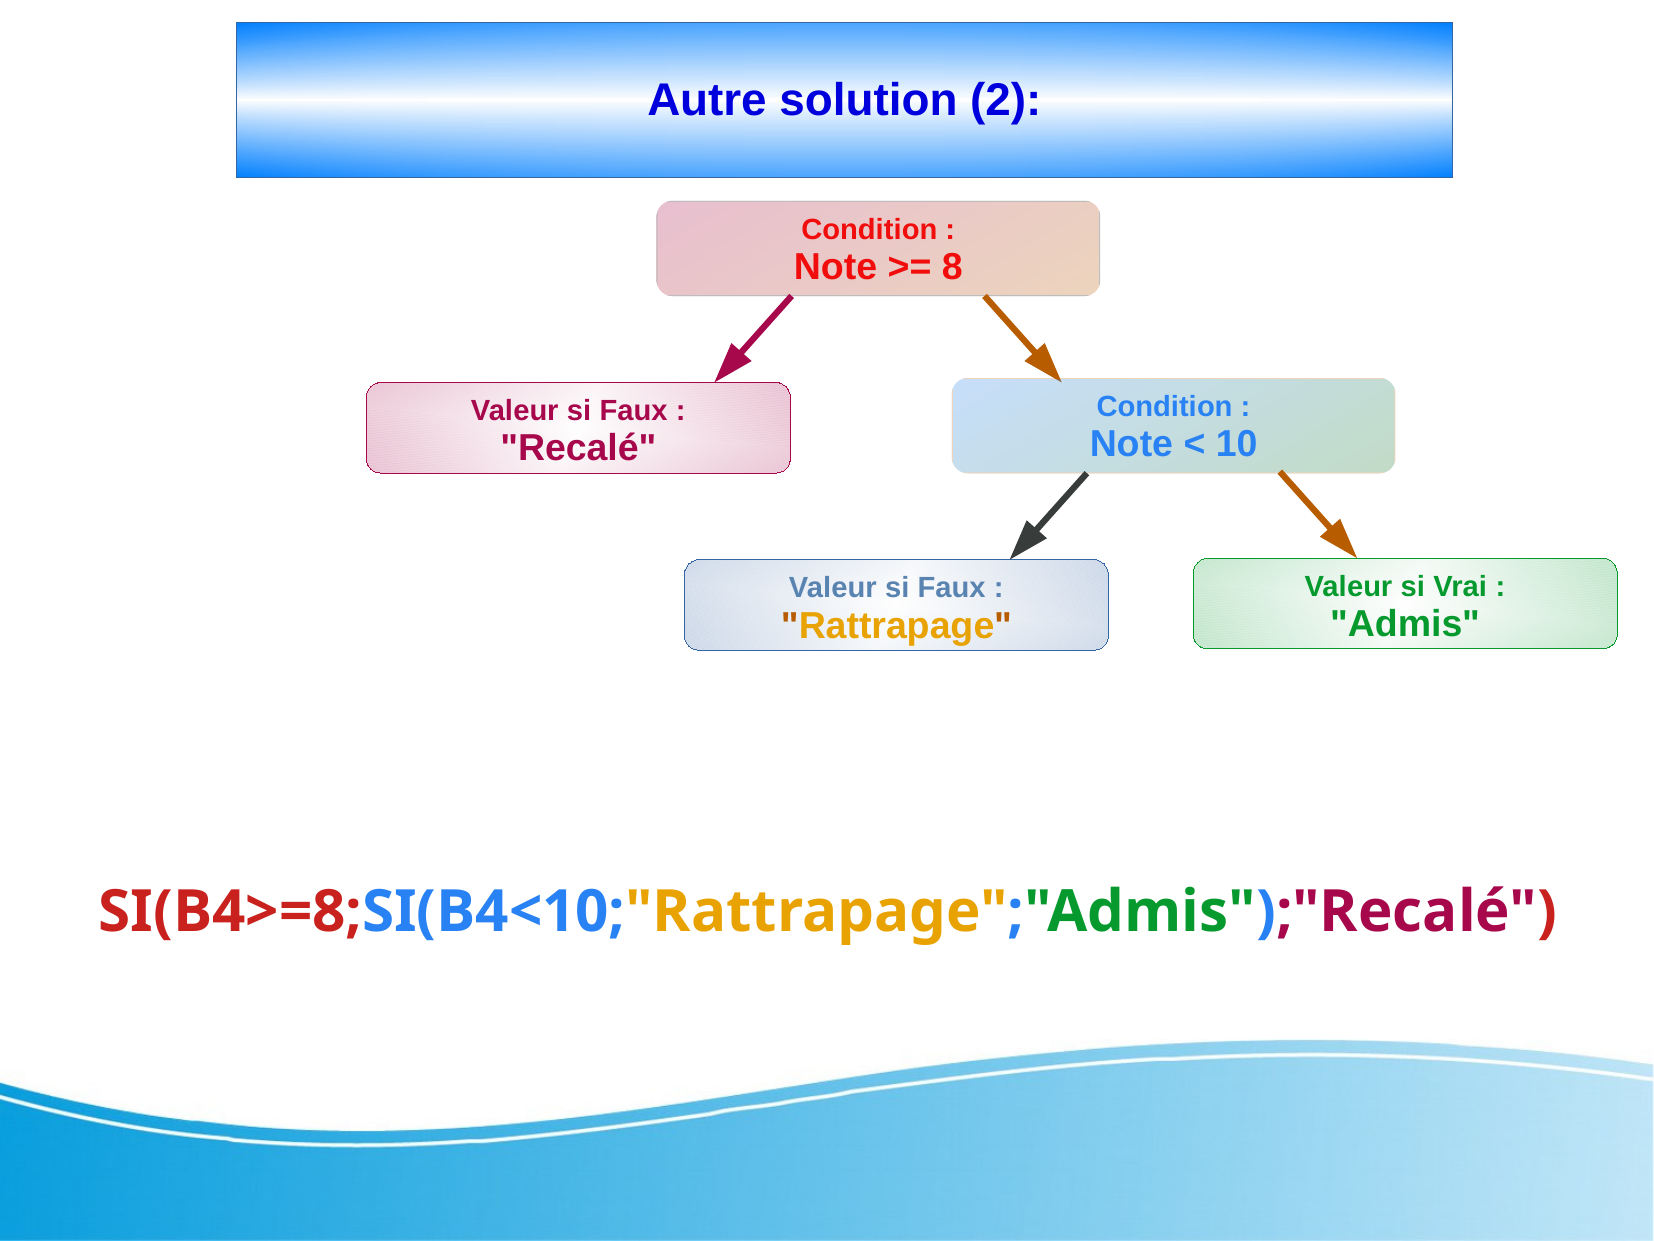

Autre solution (2):
Condition :
Note >= 8
Condition :
Note < 10
Valeur si Faux :
"Recalé"
Valeur si Vrai :
"Admis"
Valeur si Faux :
"Rattrapage"
SI(B4>=8;SI(B4<10;"Rattrapage";"Admis");"Recalé")